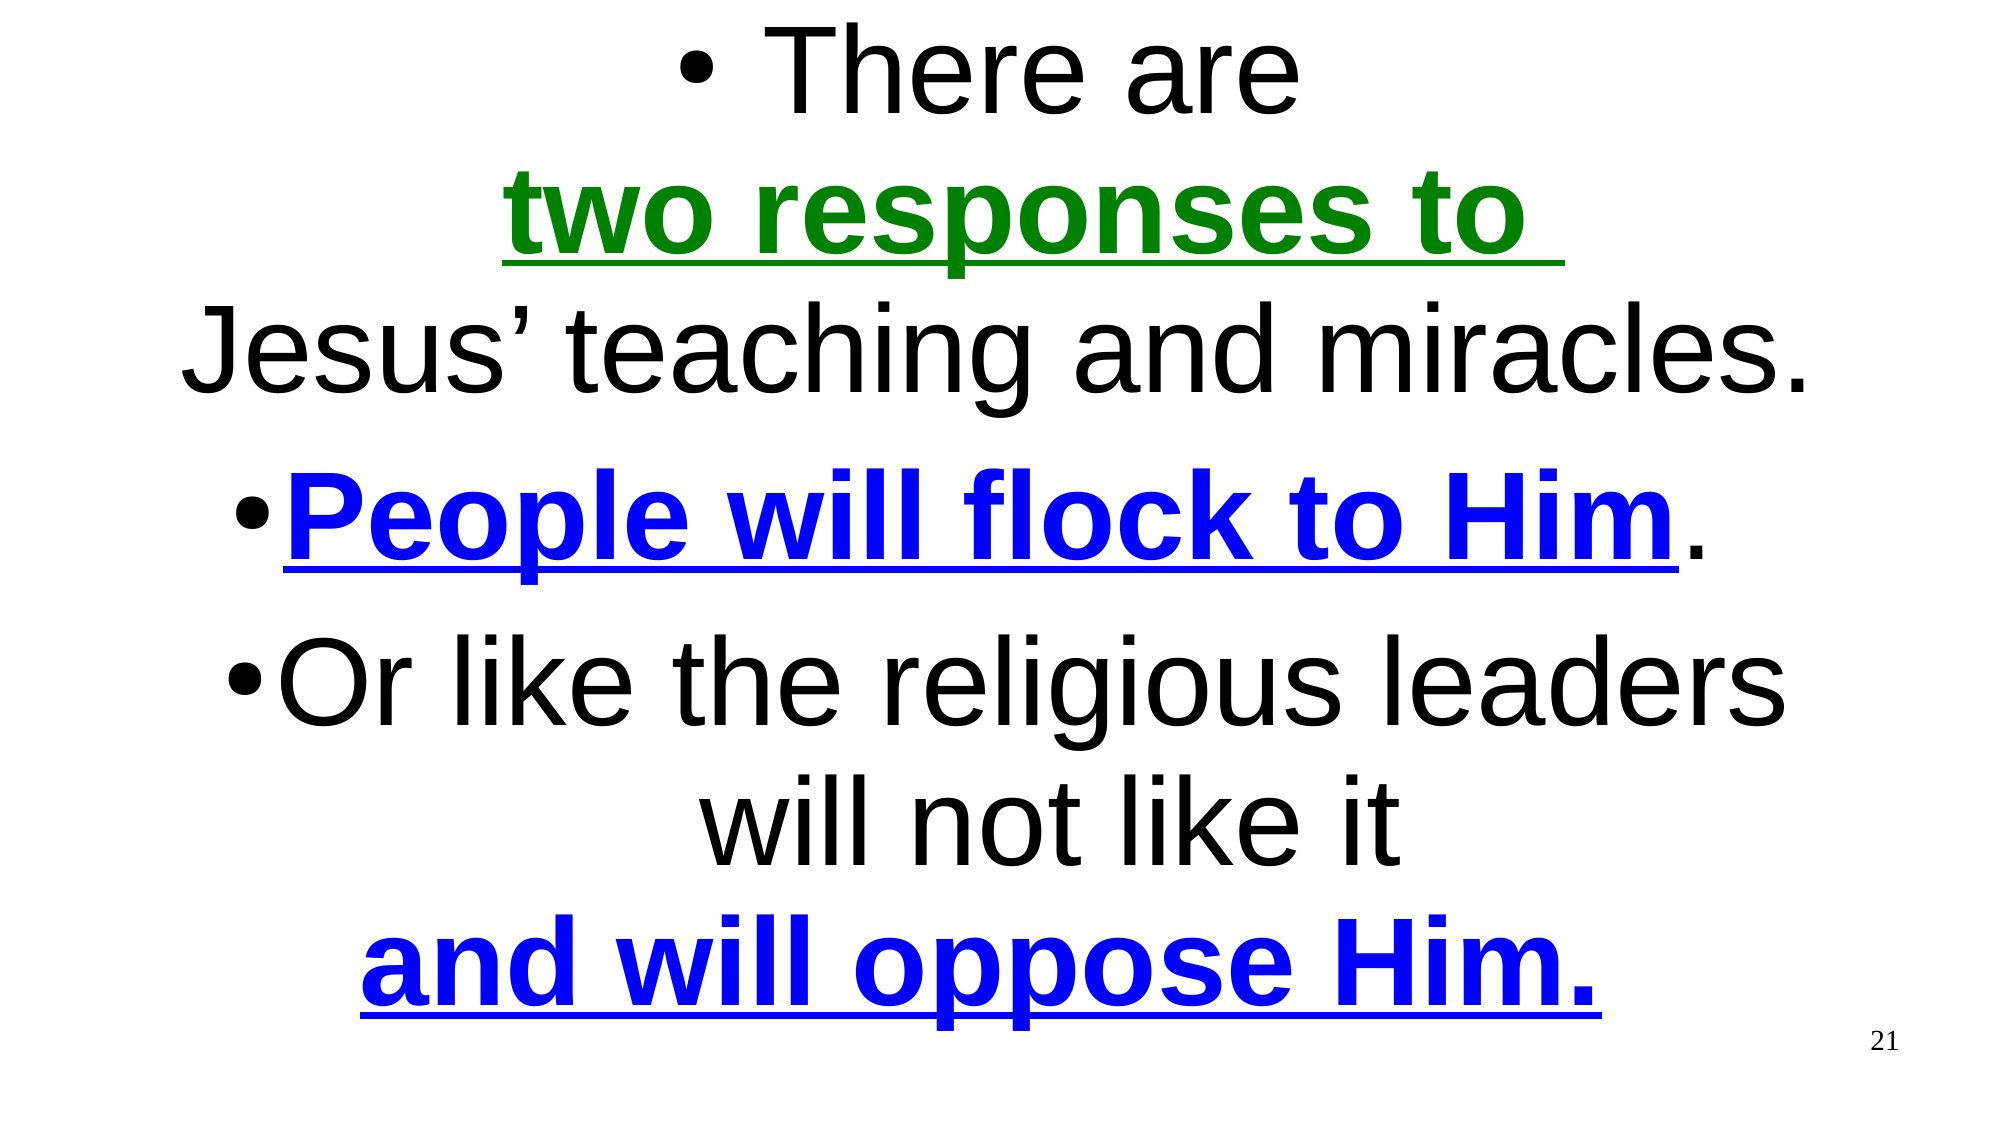

# There are two responses to Jesus’ teaching and miracles.
People will flock to Him.
Or like the religious leaders
 will not like it
and will oppose Him.
21